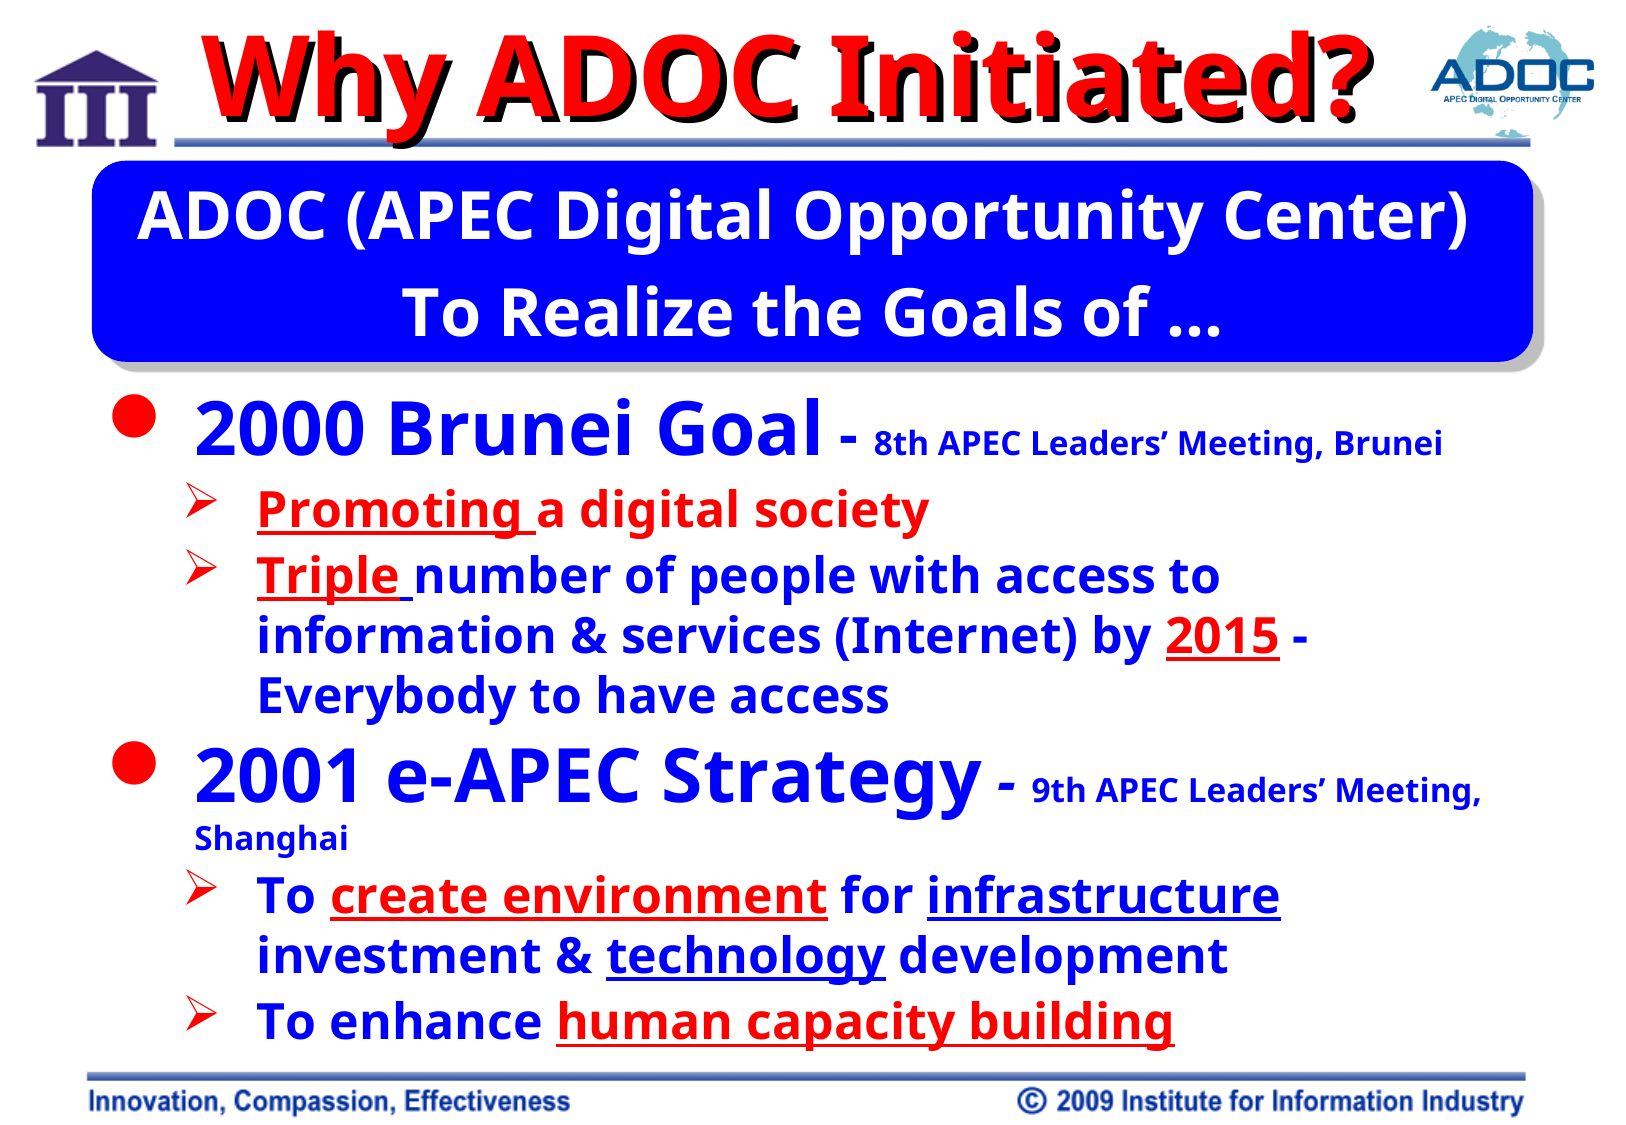

# Why ADOC Initiated?
ADOC (APEC Digital Opportunity Center)
To Realize the Goals of …
2000 Brunei Goal - 8th APEC Leaders’ Meeting, Brunei
Promoting a digital society
Triple number of people with access to information & services (Internet) by 2015 -Everybody to have access
2001 e-APEC Strategy - 9th APEC Leaders’ Meeting, Shanghai
To create environment for infrastructure investment & technology development
To enhance human capacity building